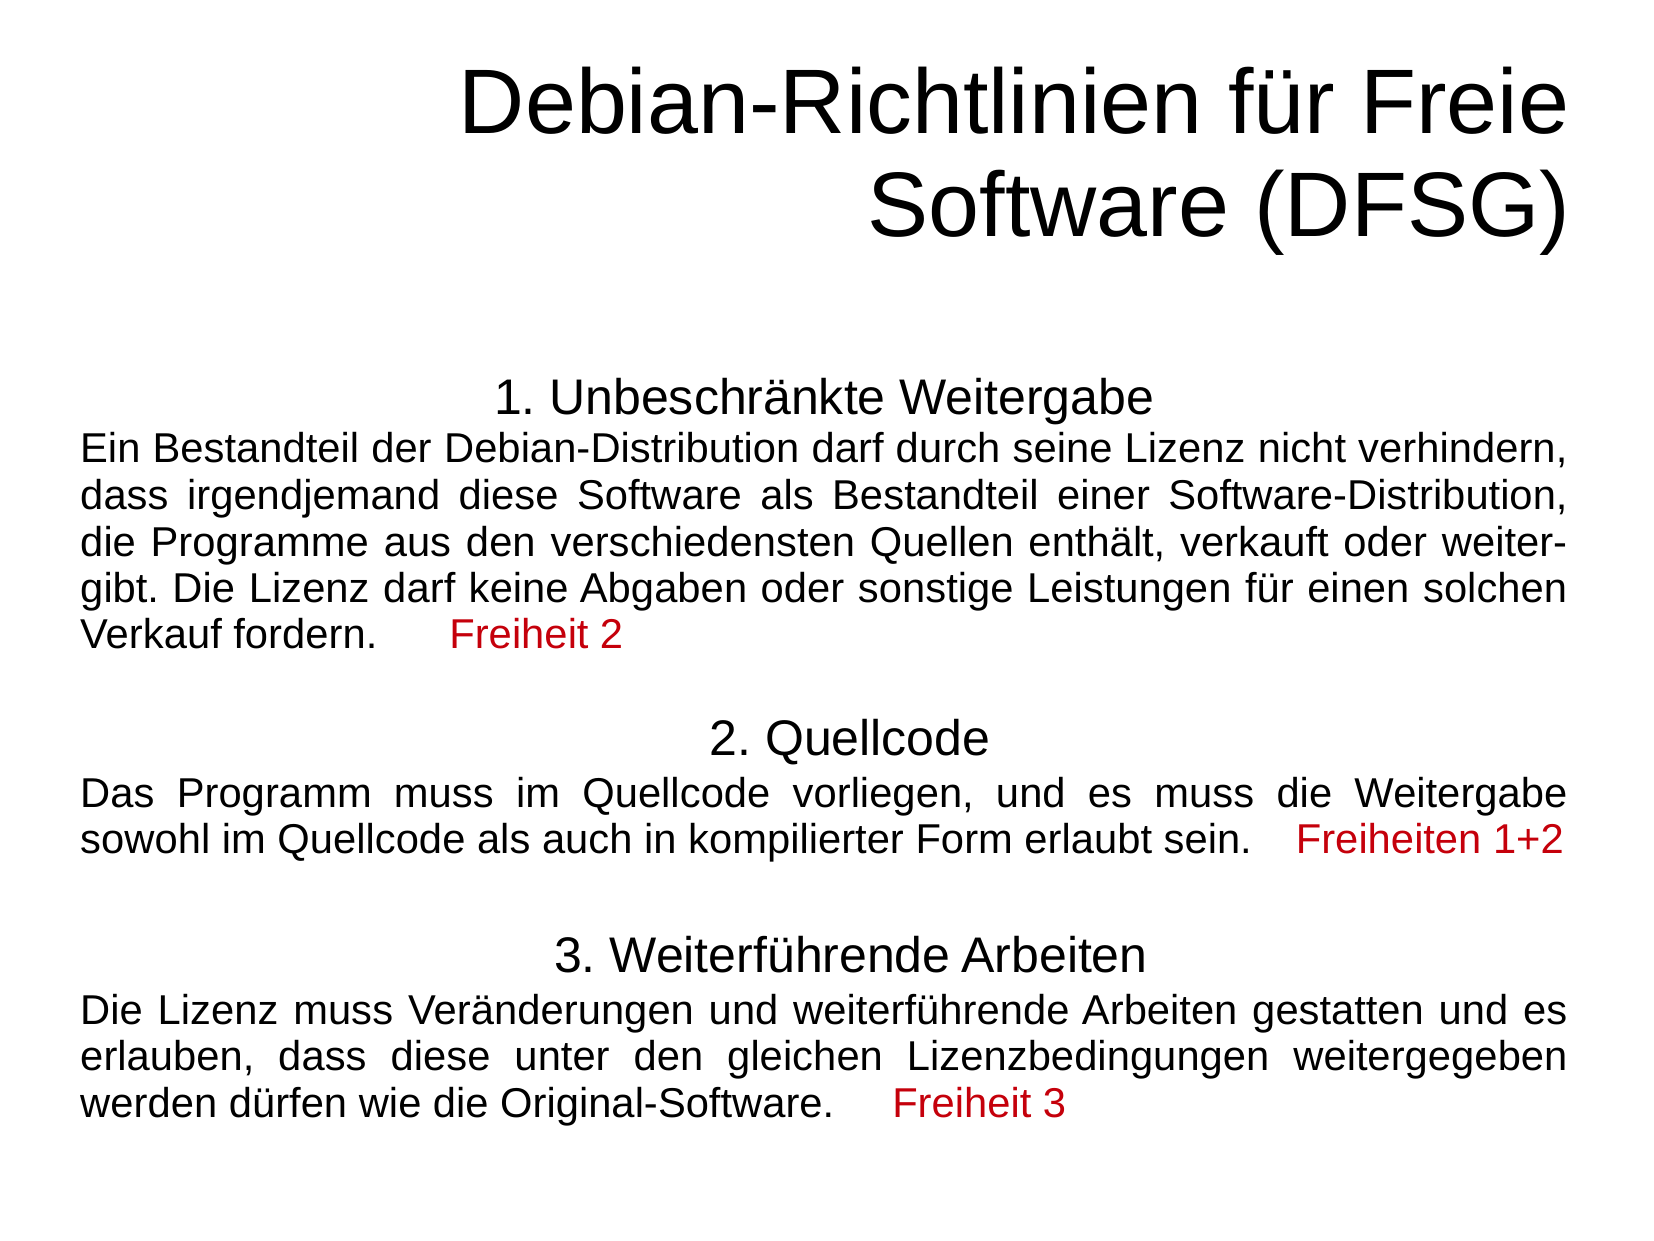

# Debian-Richtlinien für Freie Software (DFSG)
1. Unbeschränkte Weitergabe
Ein Bestandteil der Debian-Distribution darf durch seine Lizenz nicht verhindern, dass irgendjemand diese Software als Bestandteil einer Software-Distribution, die Programme aus den verschiedensten Quellen enthält, verkauft oder weiter-gibt. Die Lizenz darf keine Abgaben oder sonstige Leistungen für einen solchen Verkauf fordern.	Freiheit 2
 2. Quellcode
Das Programm muss im Quellcode vorliegen, und es muss die Weitergabe sowohl im Quellcode als auch in kompilierter Form erlaubt sein.	 Freiheiten 1+2
 3. Weiterführende Arbeiten
Die Lizenz muss Veränderungen und weiterführende Arbeiten gestatten und es erlauben, dass diese unter den gleichen Lizenzbedingungen weitergegeben werden dürfen wie die Original-Software.	Freiheit 3